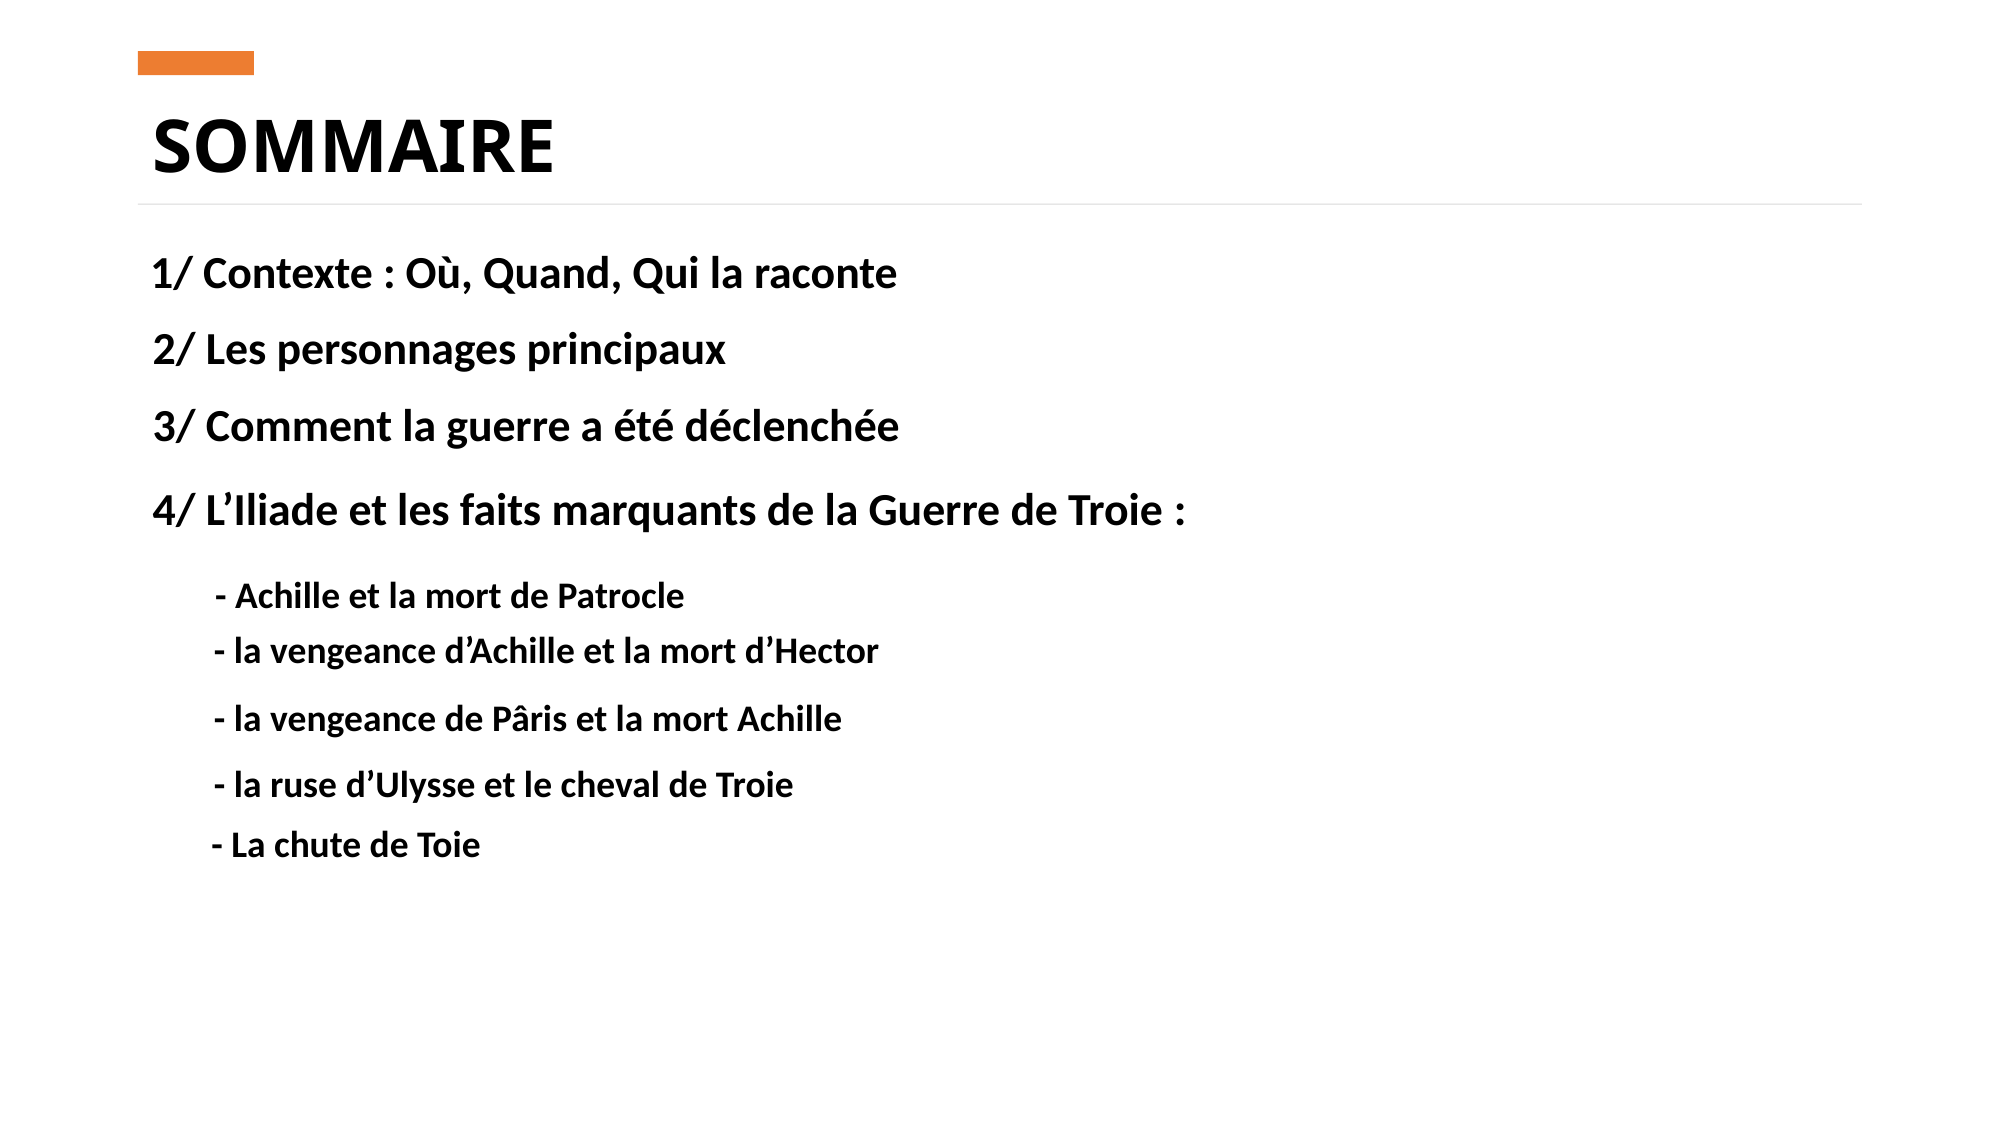

# SOMMAIRE
1/ Contexte : Où, Quand, Qui la raconte
2/ Les personnages principaux
3/ Comment la guerre a été déclenchée
4/ L’Iliade et les faits marquants de la Guerre de Troie :
- Achille et la mort de Patrocle
- la vengeance d’Achille et la mort d’Hector
- la vengeance de Pâris et la mort Achille
- la ruse d’Ulysse et le cheval de Troie
- La chute de Toie